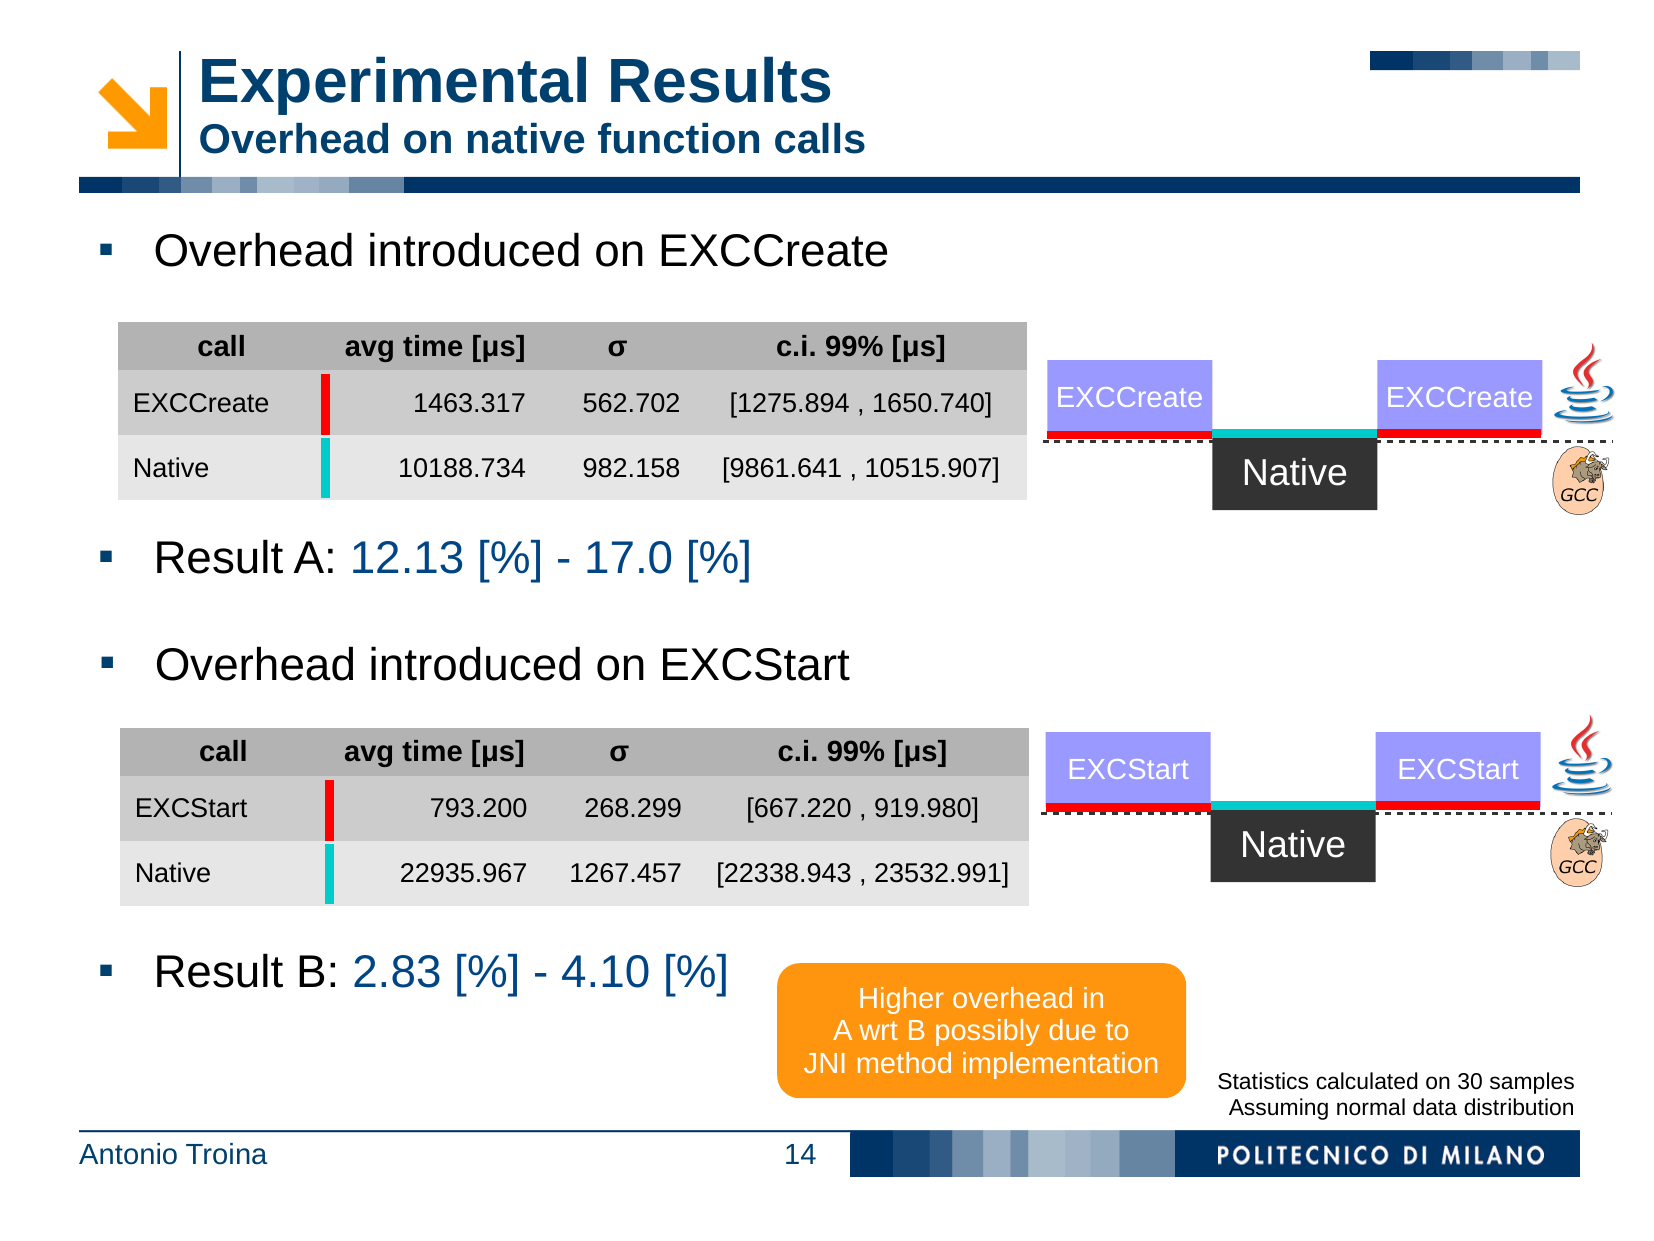

# Experimental Results Overhead on native function calls
Overhead introduced on EXCCreate
| call | avg time [μs] | σ | c.i. 99% [μs] |
| --- | --- | --- | --- |
| EXCCreate | 1463.317 | 562.702 | [1275.894 , 1650.740] |
| Native | 10188.734 | 982.158 | [9861.641 , 10515.907] |
EXCCreate
EXCCreate
Native
Result A: 12.13 [%] - 17.0 [%]
Overhead introduced on EXCStart
| call | avg time [μs] | σ | c.i. 99% [μs] |
| --- | --- | --- | --- |
| EXCStart | 793.200 | 268.299 | [667.220 , 919.980] |
| Native | 22935.967 | 1267.457 | [22338.943 , 23532.991] |
EXCStart
EXCStart
Native
Result B: 2.83 [%] - 4.10 [%]
Higher overhead in
A wrt B possibly due to
JNI method implementation
Statistics calculated on 30 samples
Assuming normal data distribution
14